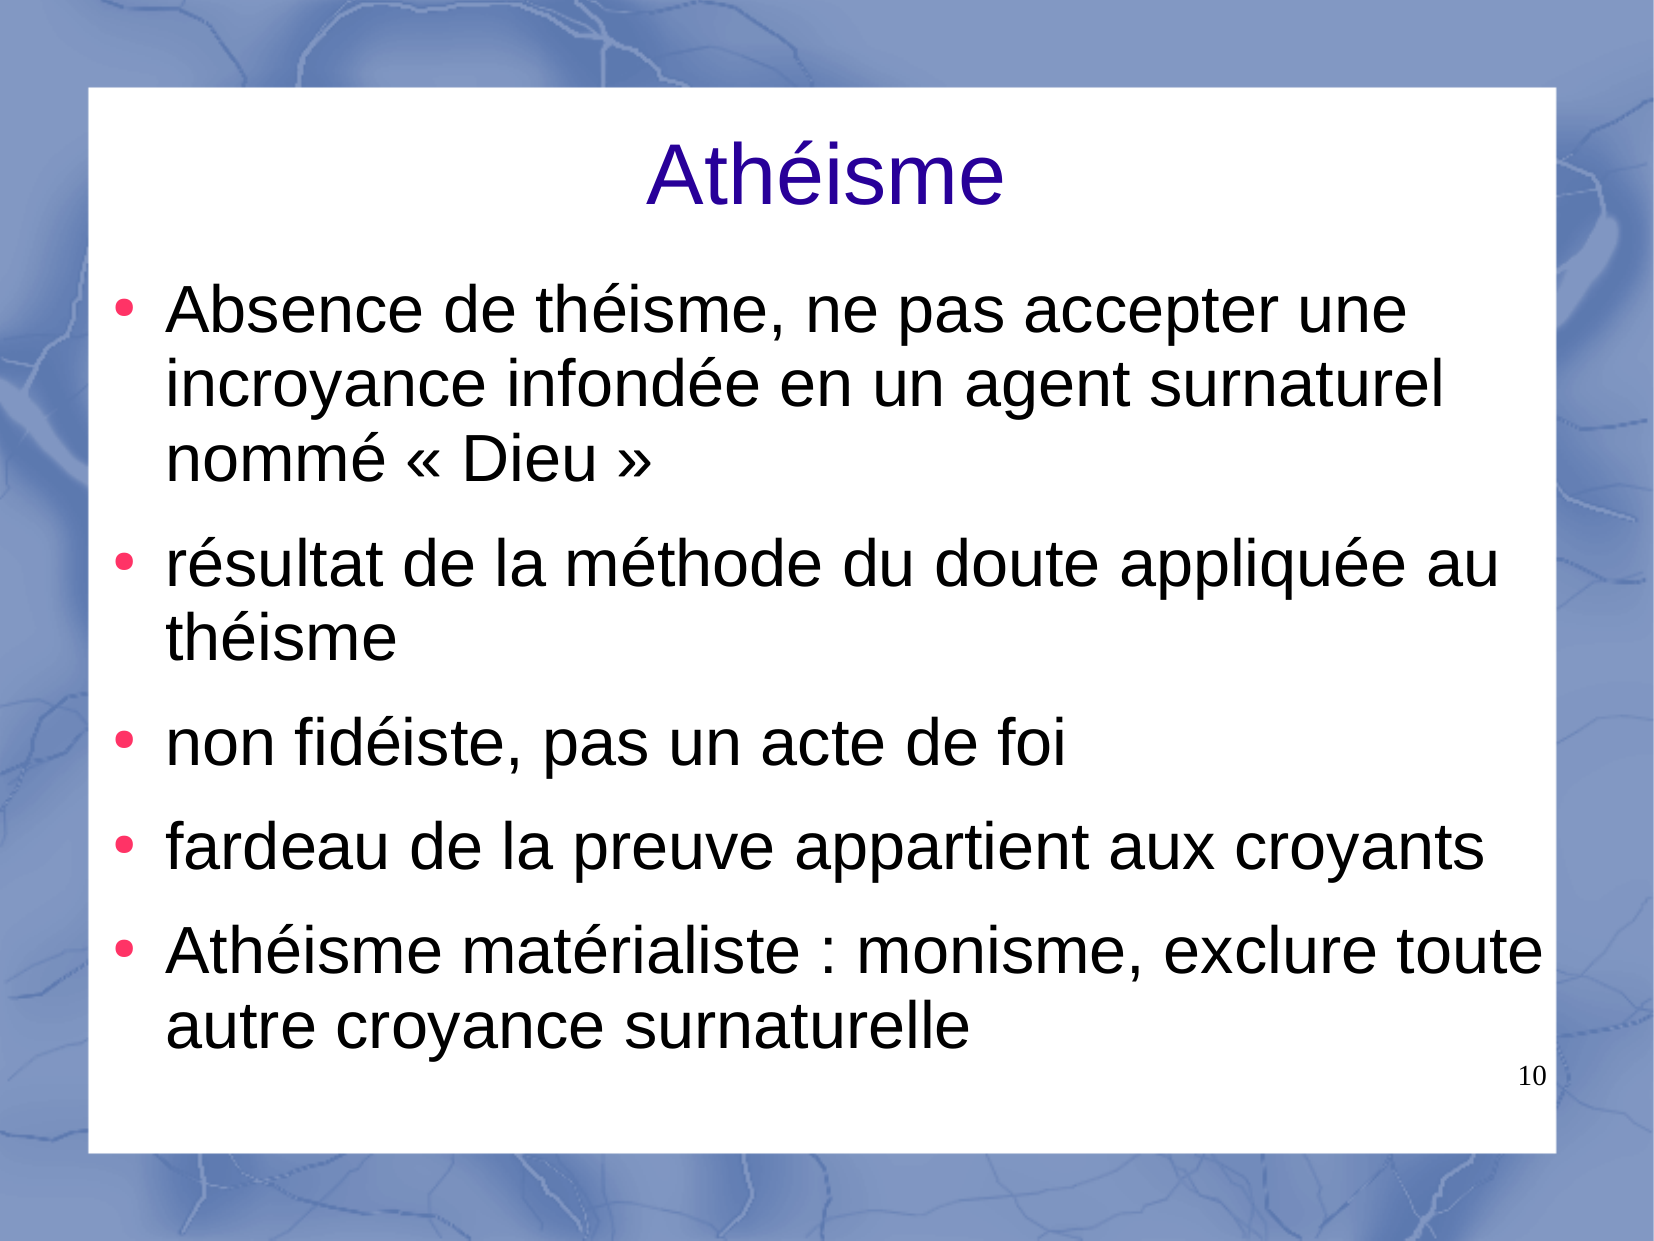

# Athéisme
Absence de théisme, ne pas accepter une incroyance infondée en un agent surnaturel nommé « Dieu »
résultat de la méthode du doute appliquée au théisme
non fidéiste, pas un acte de foi
fardeau de la preuve appartient aux croyants
Athéisme matérialiste : monisme, exclure toute autre croyance surnaturelle
10